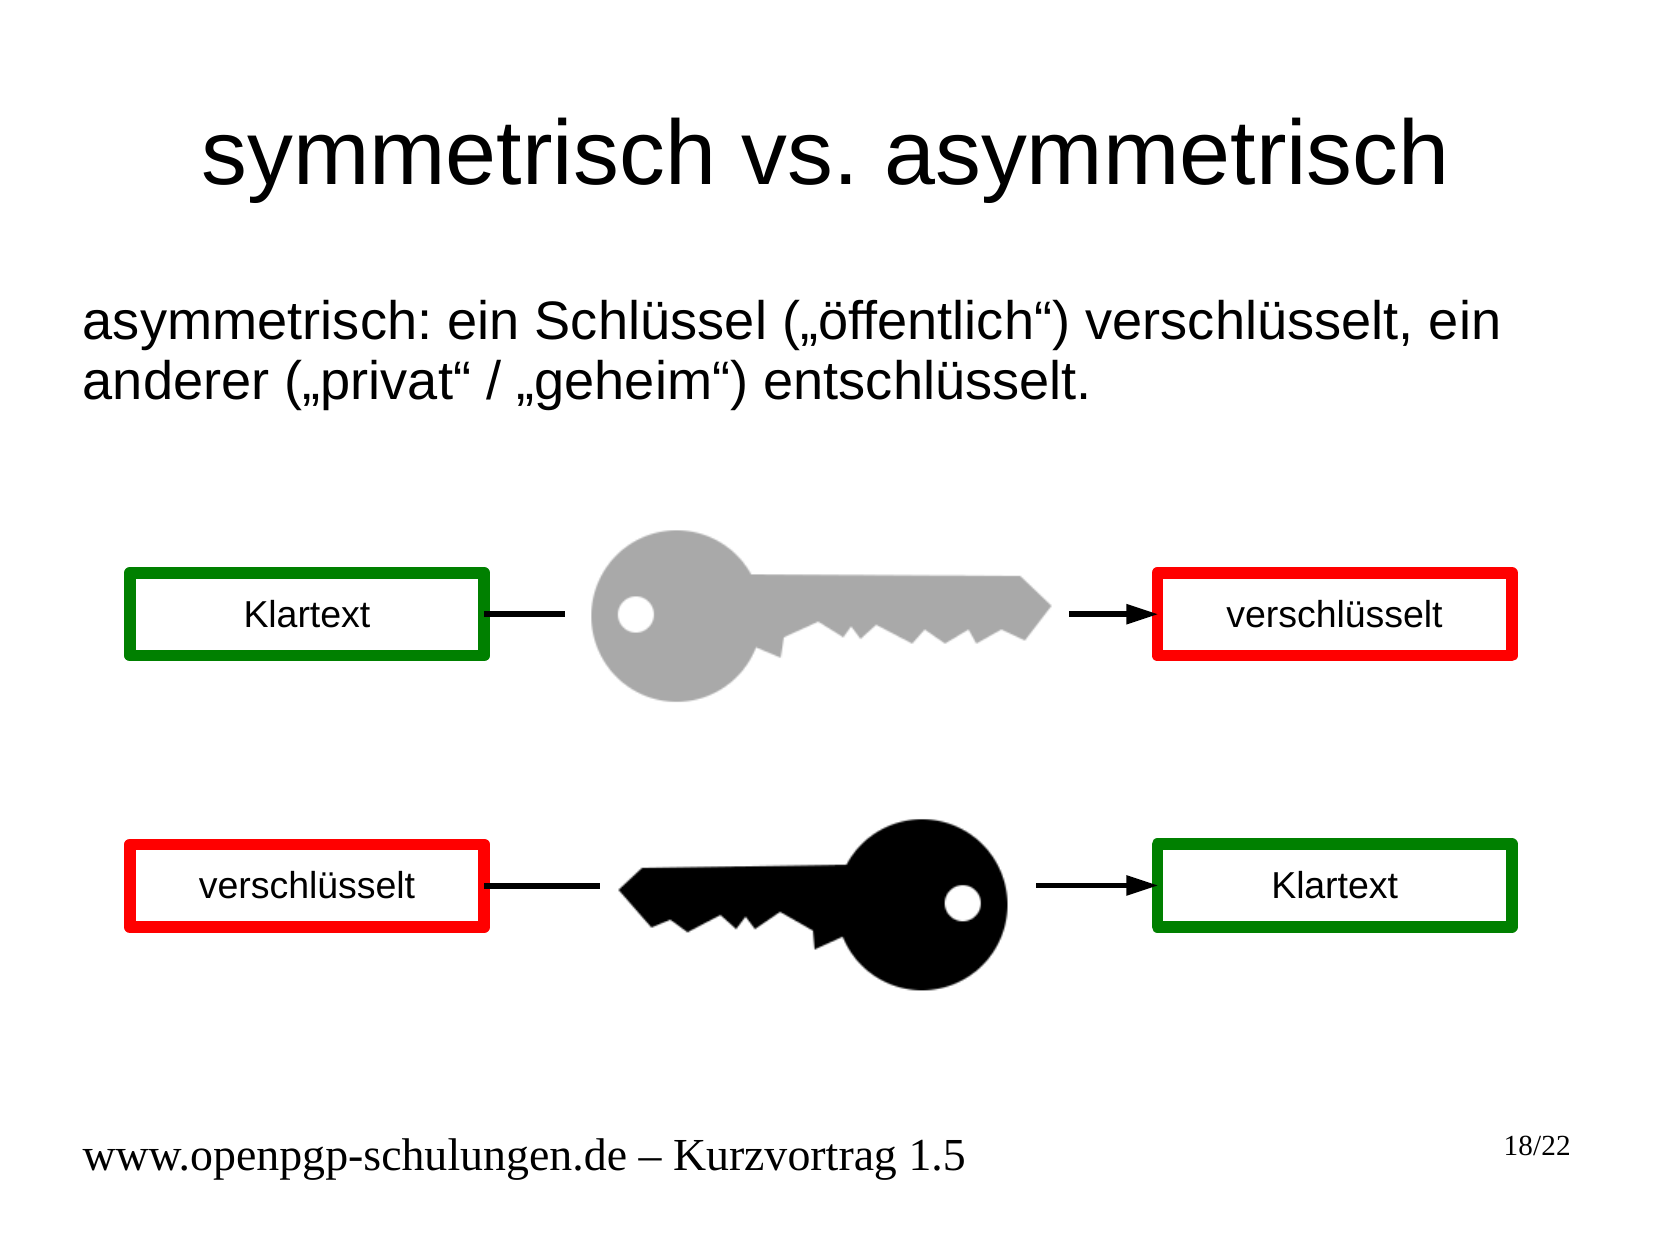

# symmetrisch vs. asymmetrisch
asymmetrisch: ein Schlüssel („öffentlich“) verschlüsselt, ein anderer („privat“ / „geheim“) entschlüsselt.
Klartext
verschlüsselt
Klartext
verschlüsselt
18